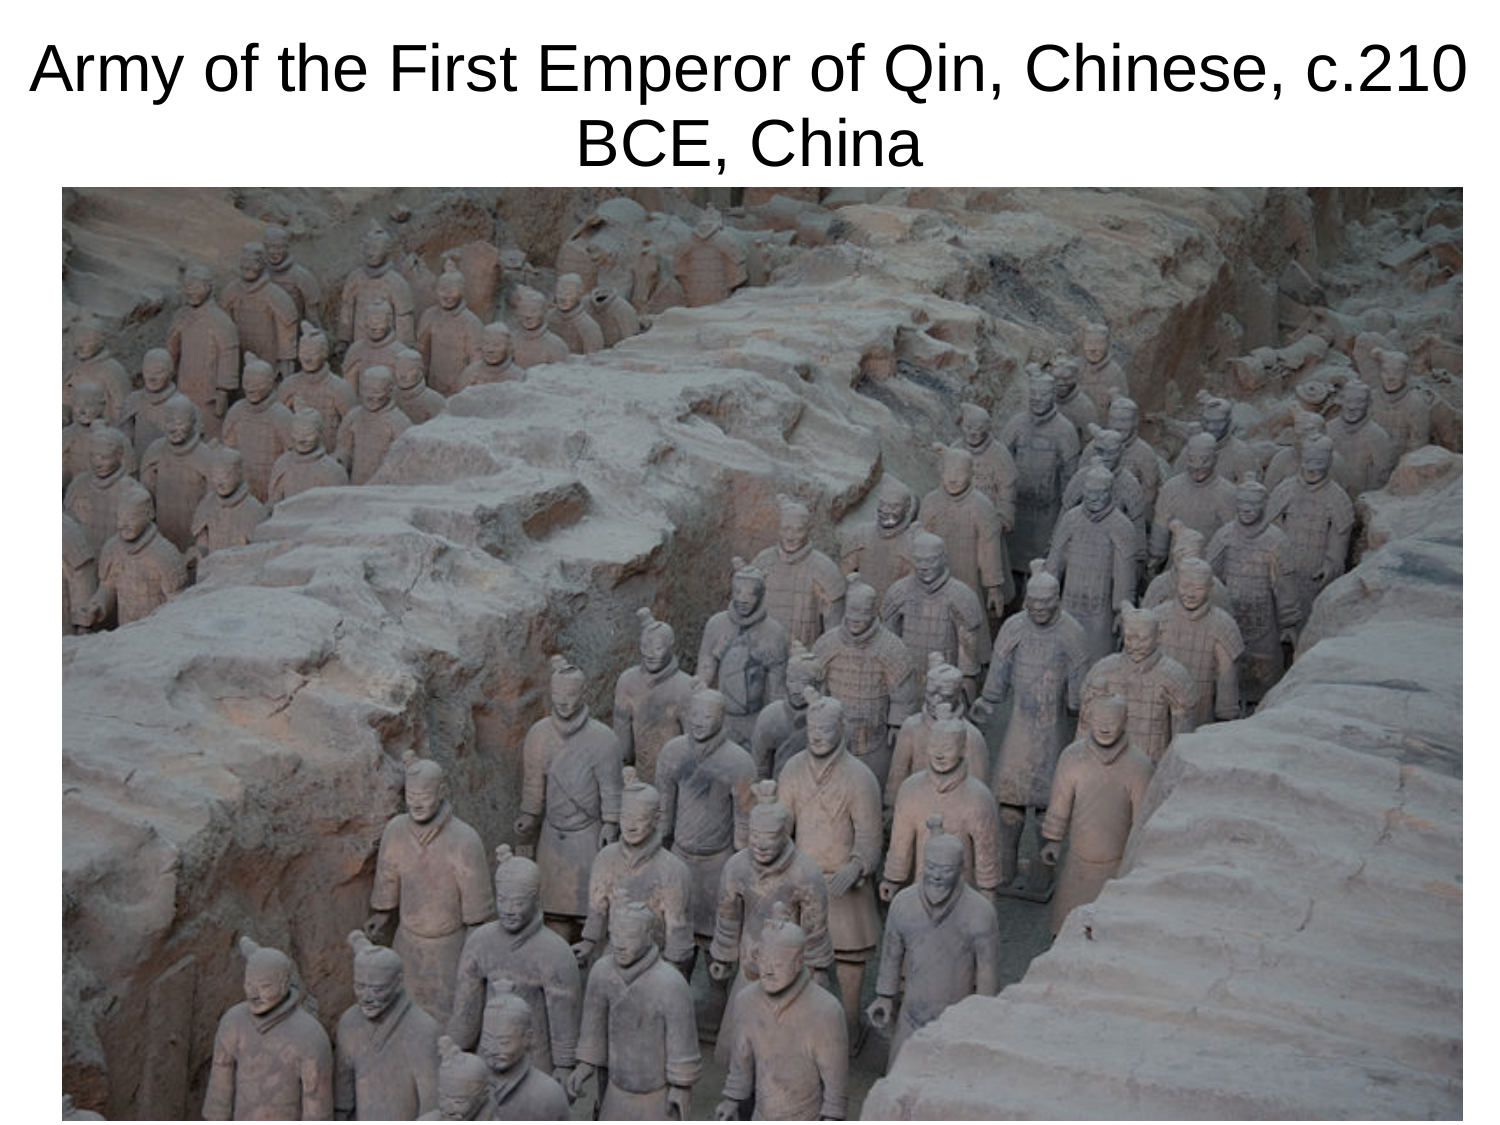

# Army of the First Emperor of Qin, Chinese, c.210 BCE, China